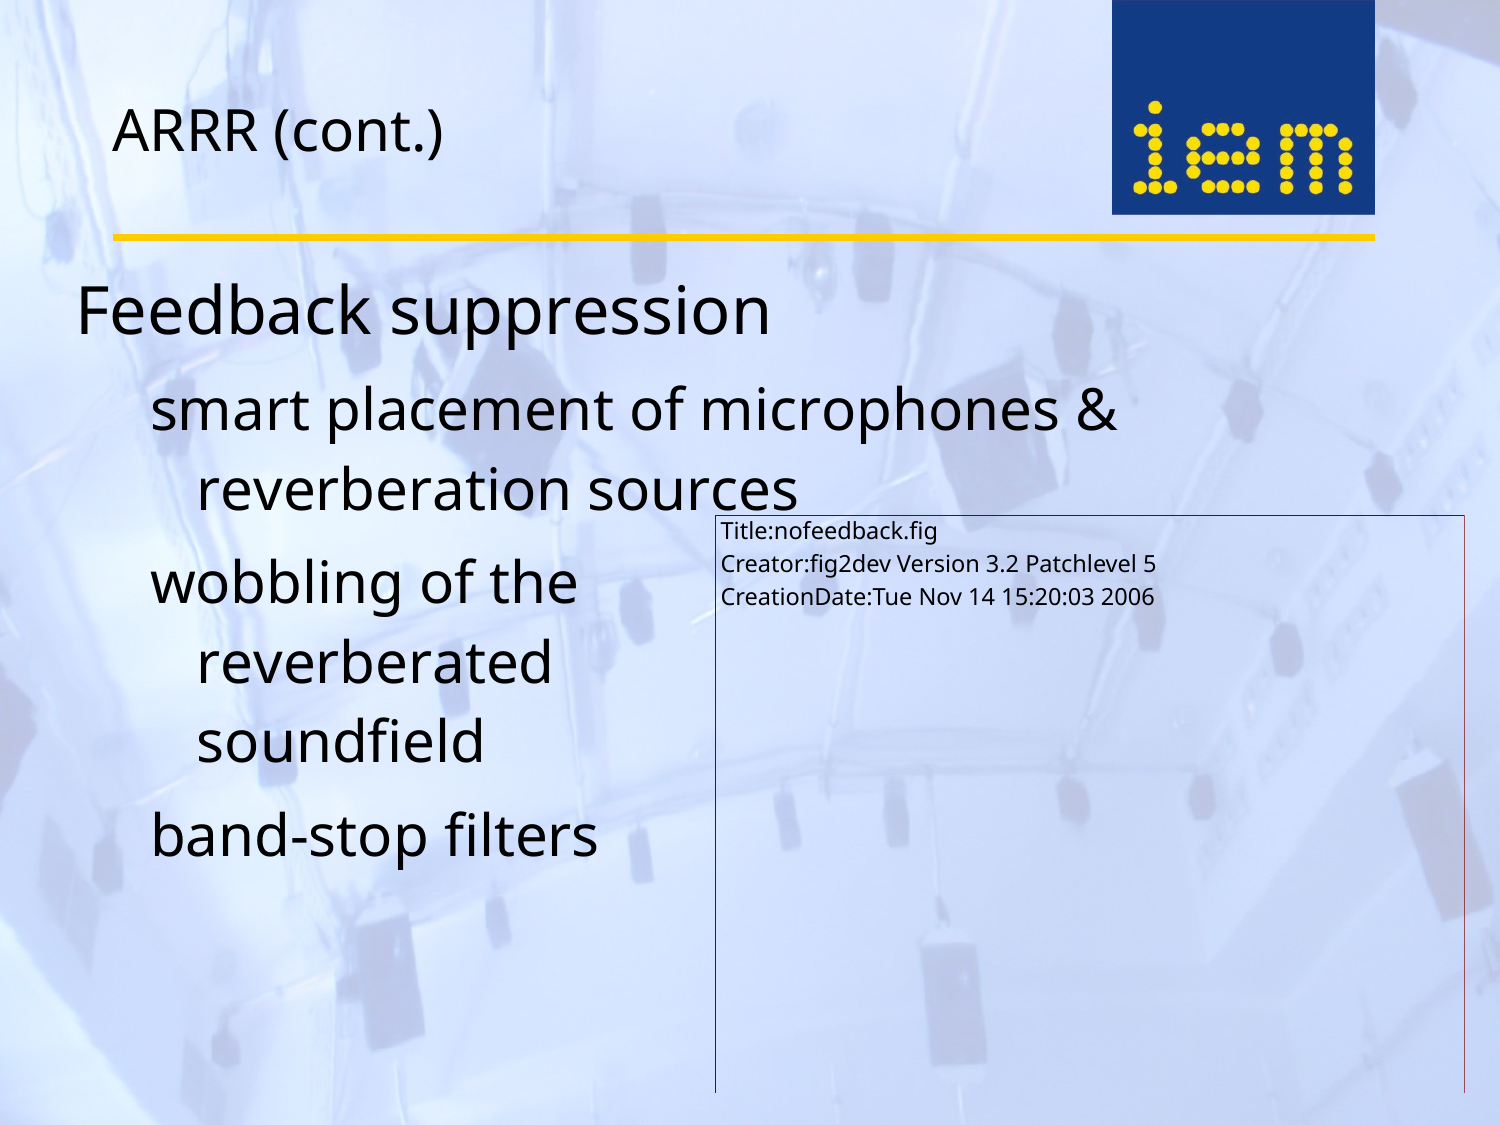

# ARRR (cont.)
Feedback suppression
smart placement of microphones & reverberation sources
wobbling of the
reverberated
soundfield
band-stop filters